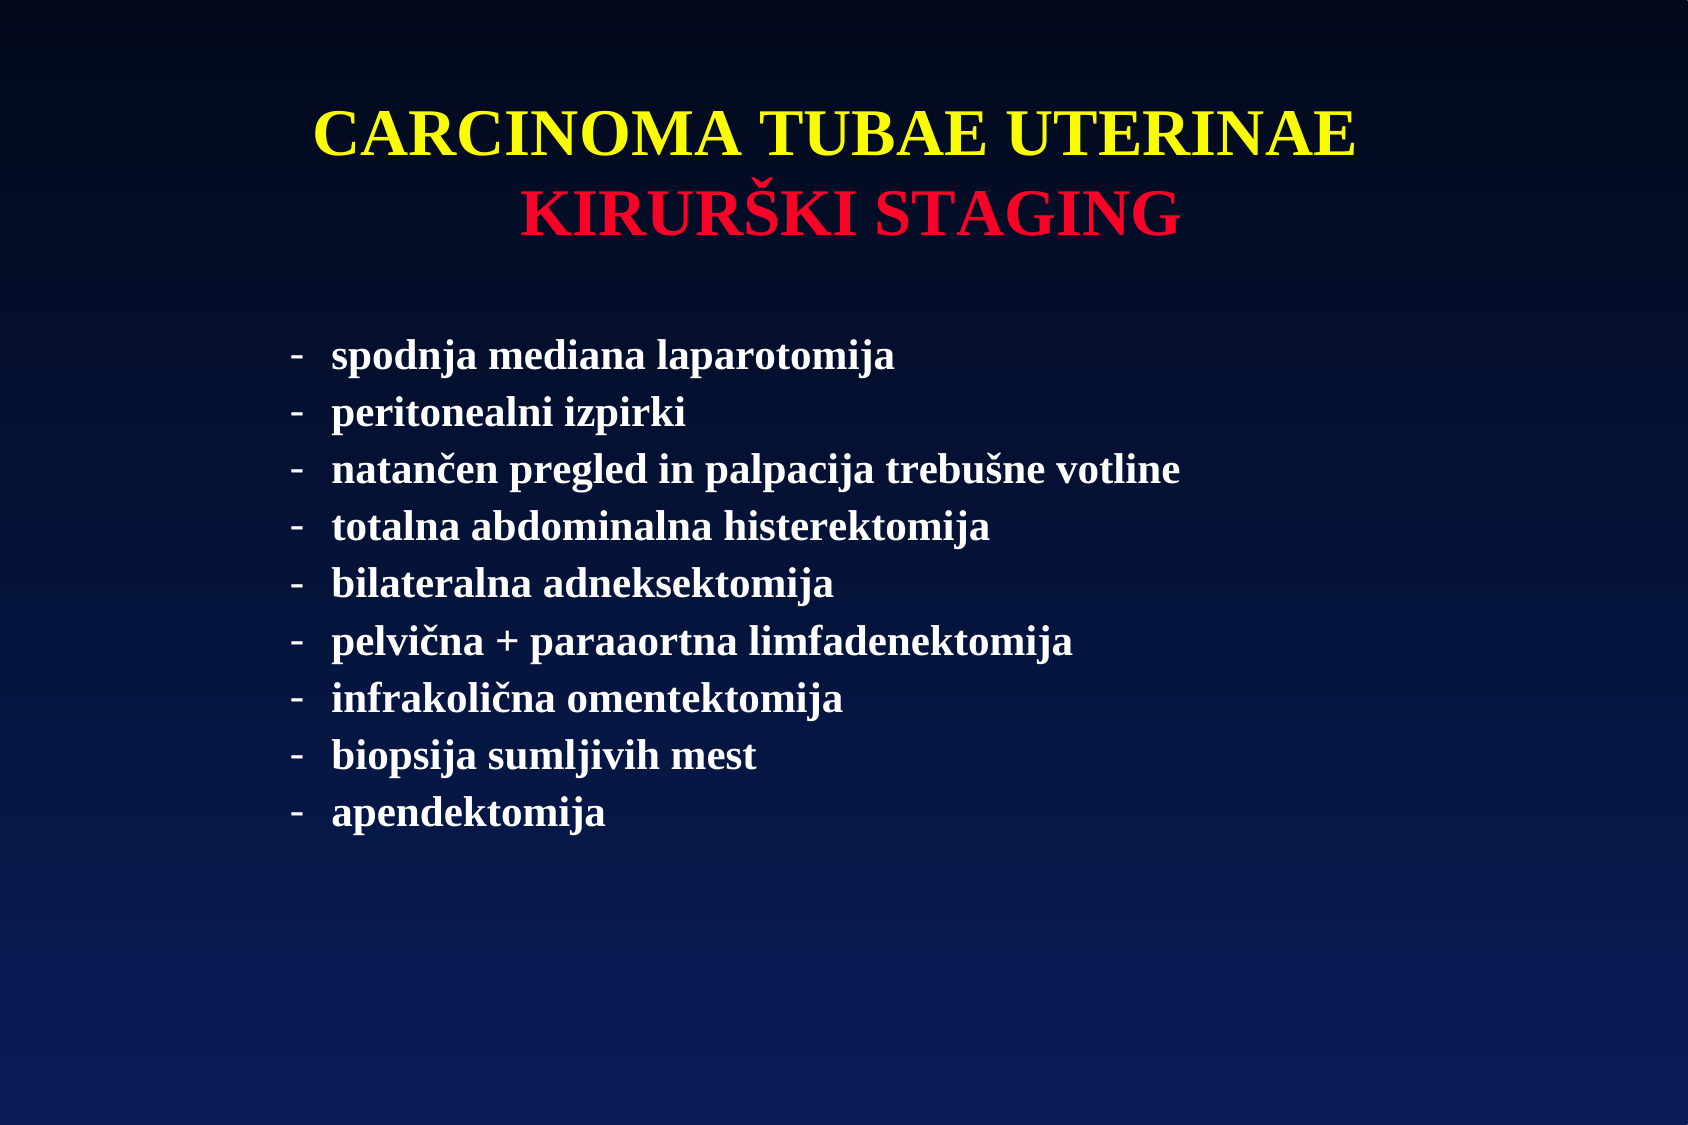

# CARCINOMA TUBAE UTERINAE KIRURŠKI STAGING
spodnja mediana laparotomija
peritonealni izpirki
natančen pregled in palpacija trebušne votline
totalna abdominalna histerektomija
bilateralna adneksektomija
pelvična + paraaortna limfadenektomija
infrakolična omentektomija
biopsija sumljivih mest
apendektomija